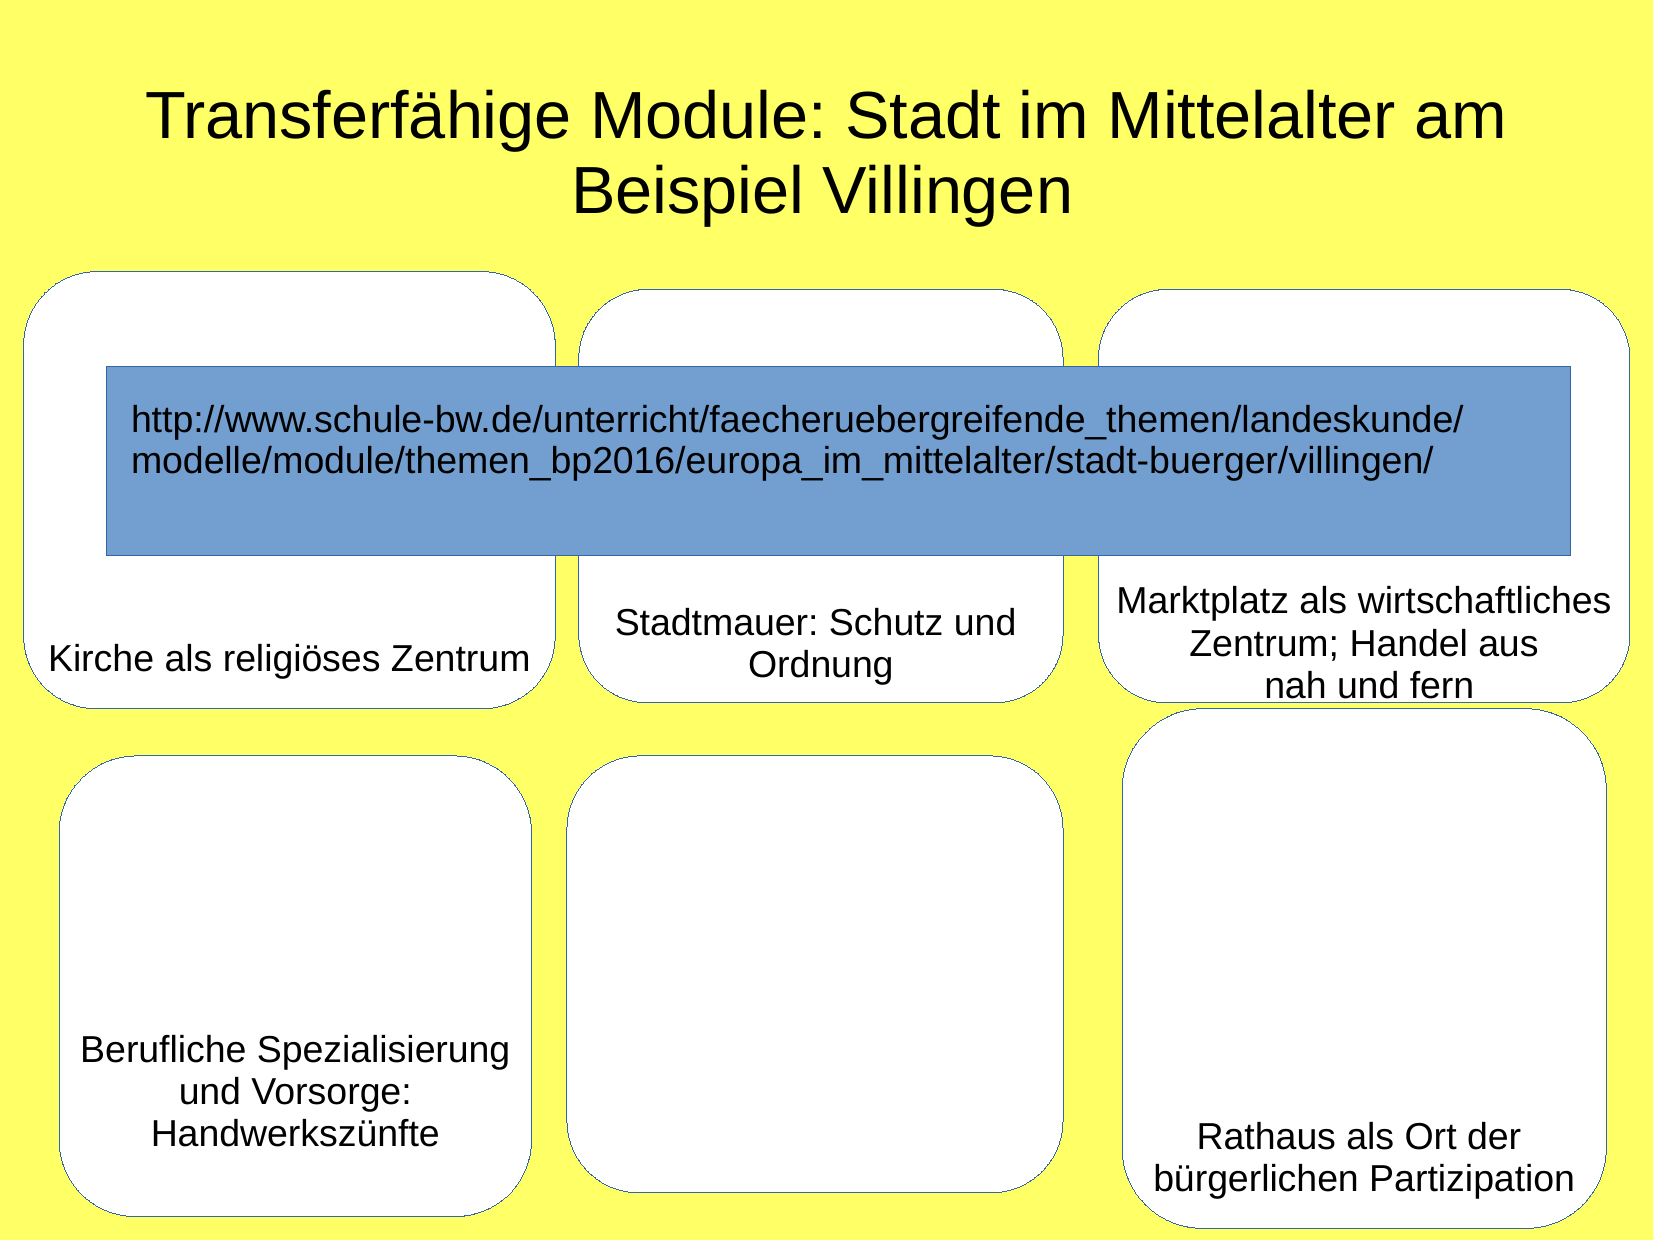

# Transferfähige Module: Stadt im Mittelalter am Beispiel Villingen
Kirche als religiöses Zentrum
Stadtmauer: Schutz und
Ordnung
Marktplatz als wirtschaftliches
Zentrum; Handel aus
 nah und fern
http://www.schule-bw.de/unterricht/faecheruebergreifende_themen/landeskunde/modelle/module/themen_bp2016/europa_im_mittelalter/stadt-buerger/villingen/
Rathaus als Ort der
bürgerlichen Partizipation
Berufliche Spezialisierung
und Vorsorge:
Handwerkszünfte